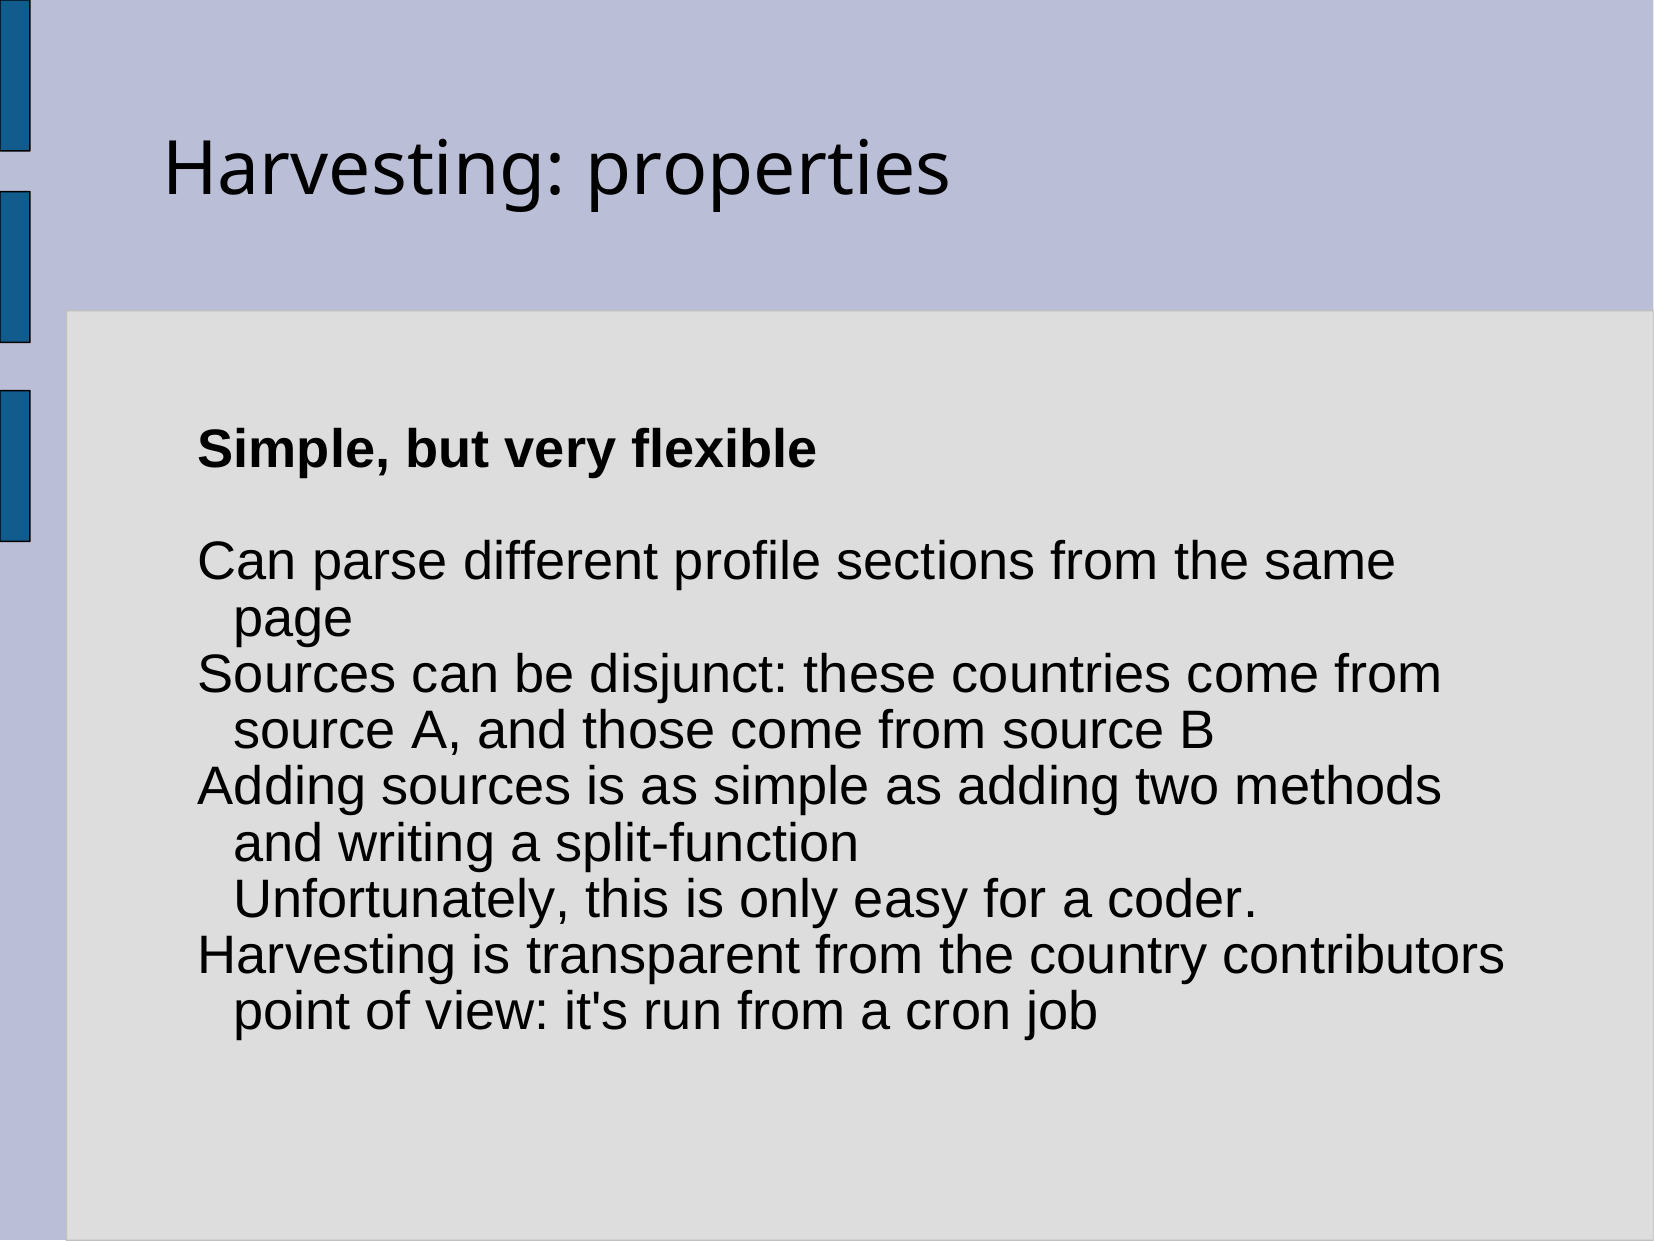

Harvesting: properties
Simple, but very flexible
Can parse different profile sections from the same page
Sources can be disjunct: these countries come from source A, and those come from source B
Adding sources is as simple as adding two methods and writing a split-function
Unfortunately, this is only easy for a coder.
Harvesting is transparent from the country contributors point of view: it's run from a cron job